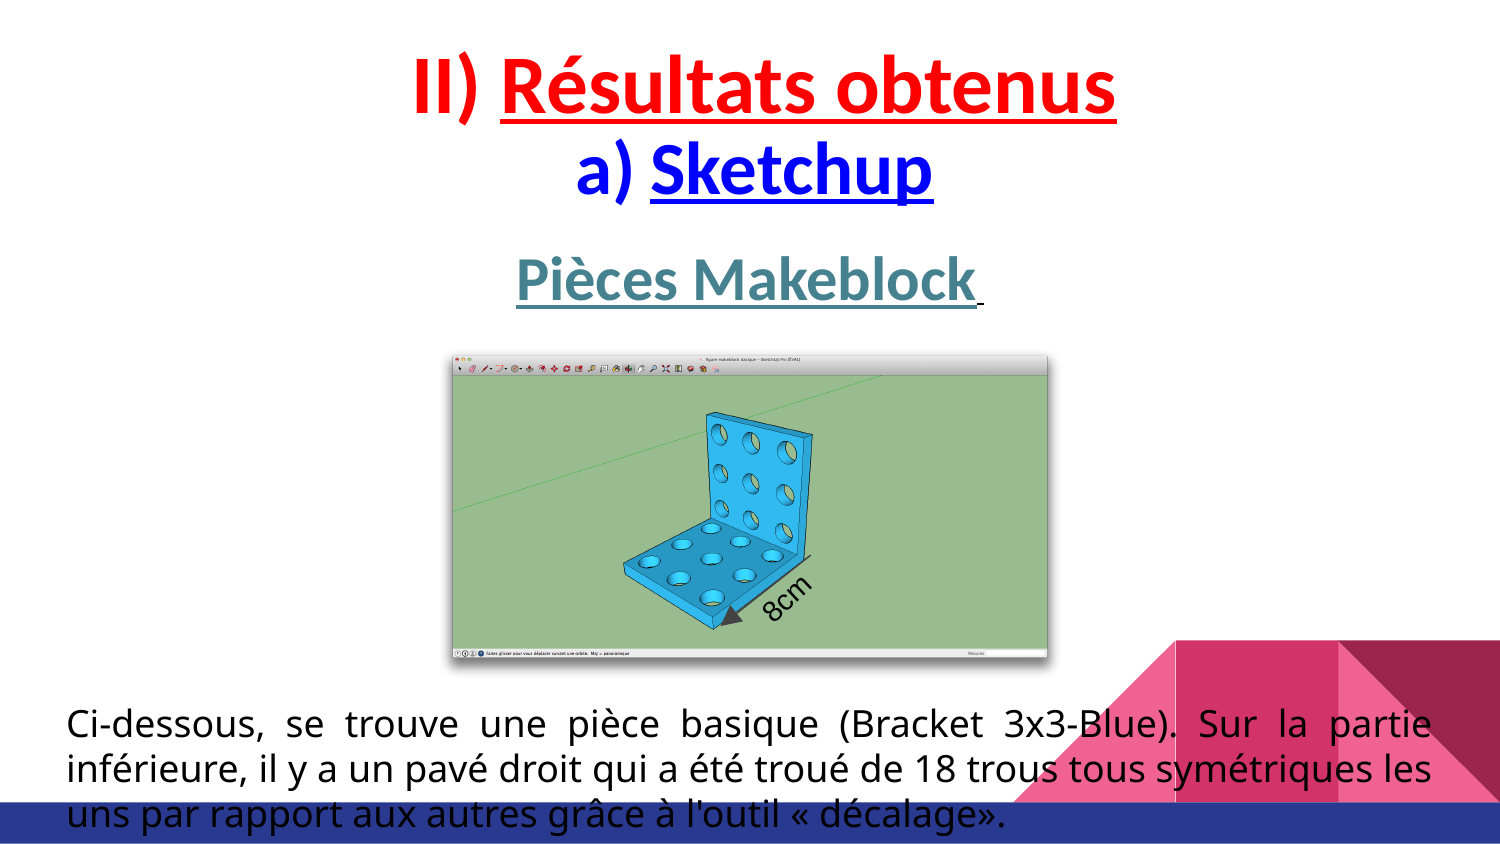

# II) Résultats obtenus
Sketchup
Pièces Makeblock
Ci-dessous, se trouve une pièce basique (Bracket 3x3-Blue). Sur la partie inférieure, il y a un pavé droit qui a été troué de 18 trous tous symétriques les uns par rapport aux autres grâce à l'outil « décalage».
8cm